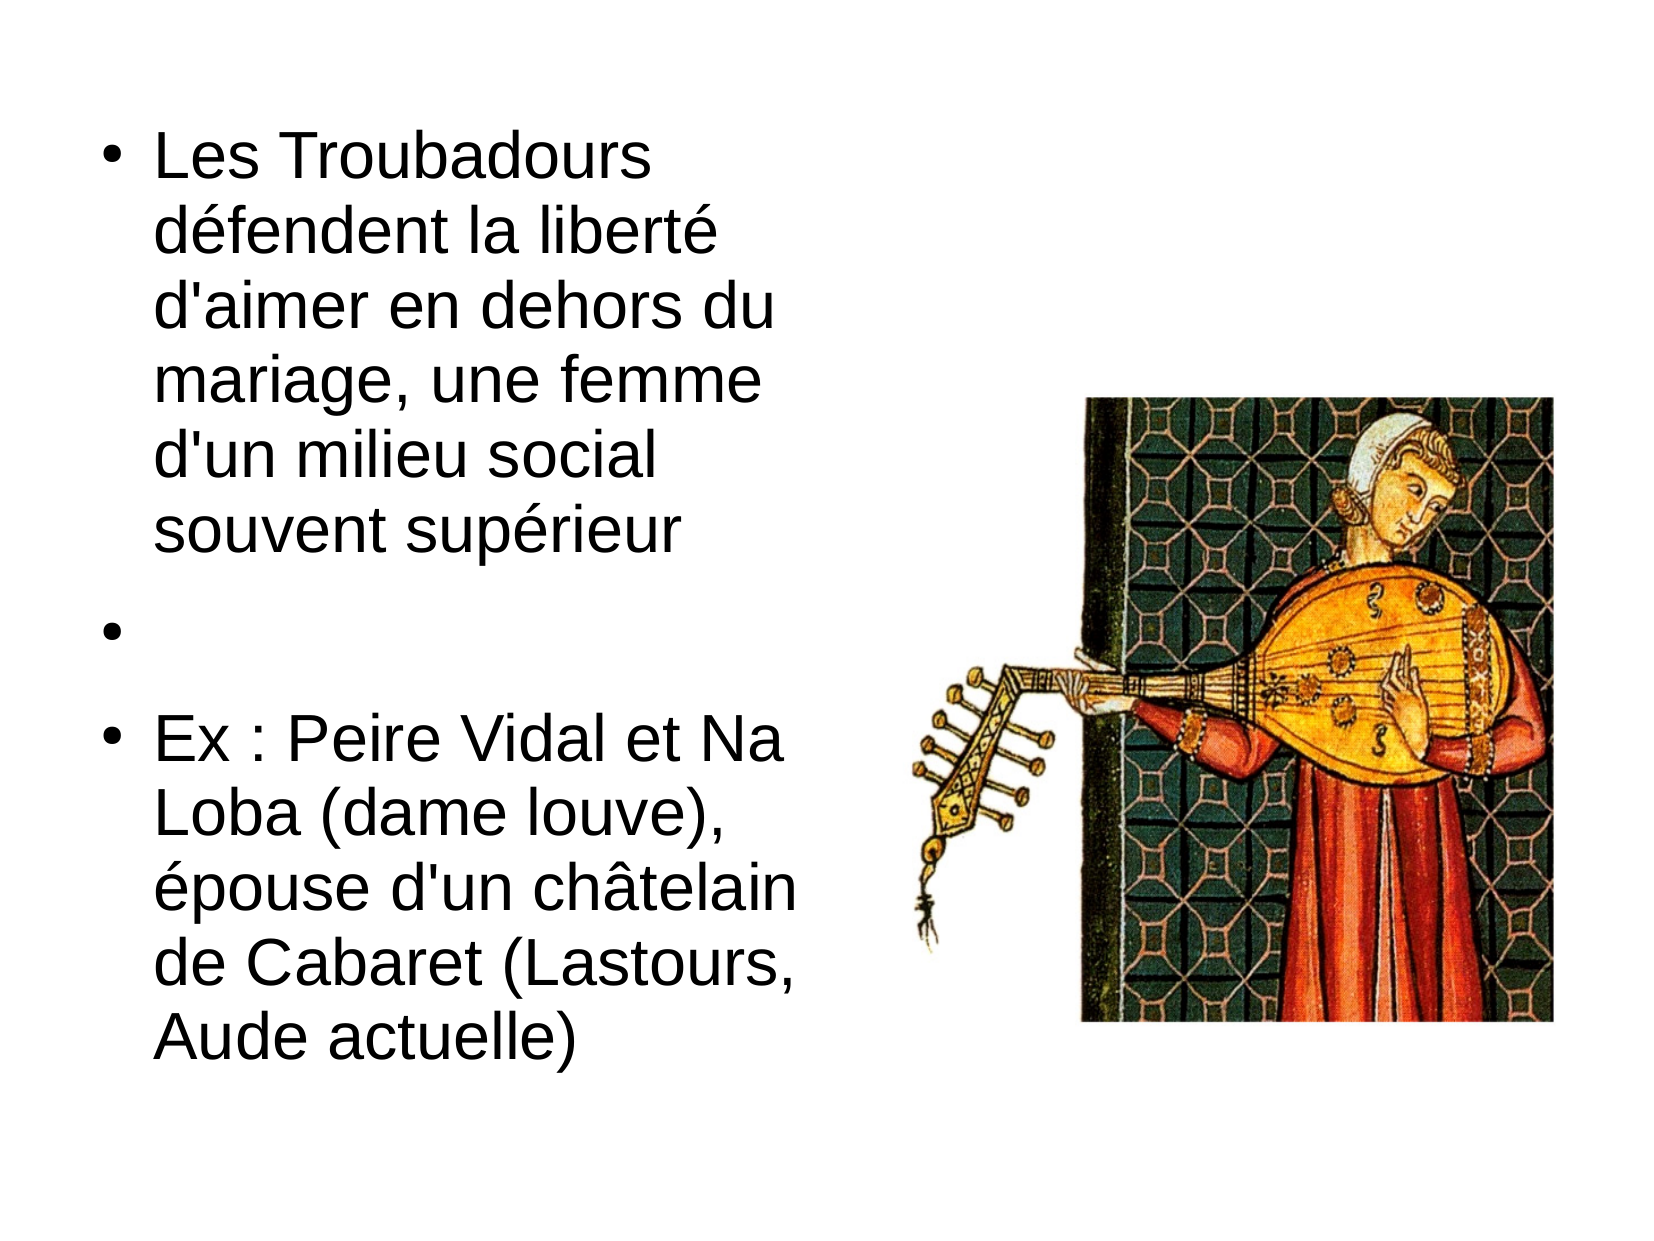

#
Les Troubadours défendent la liberté d'aimer en dehors du mariage, une femme d'un milieu social souvent supérieur
Ex : Peire Vidal et Na Loba (dame louve), épouse d'un châtelain de Cabaret (Lastours, Aude actuelle)